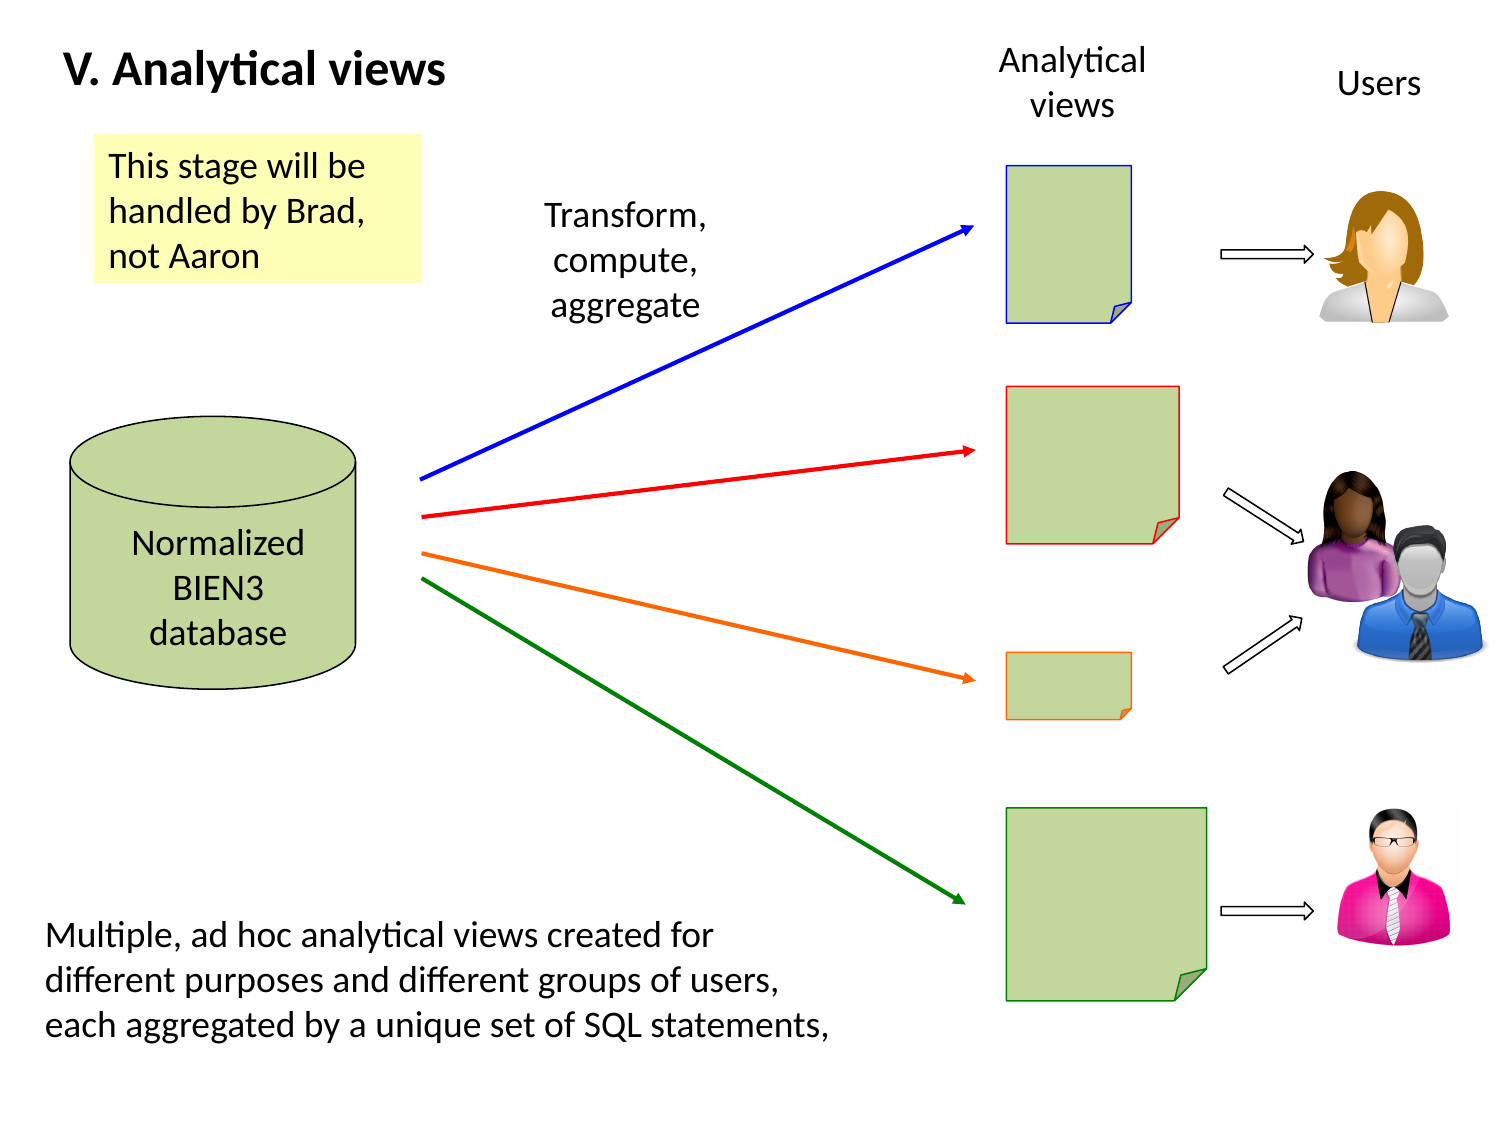

V. Analytical views
Analytical views
Users
This stage will be handled by Brad,
not Aaron
Transform, compute, aggregate
Normalized BIEN3 database
Multiple, ad hoc analytical views created for different purposes and different groups of users, each aggregated by a unique set of SQL statements,